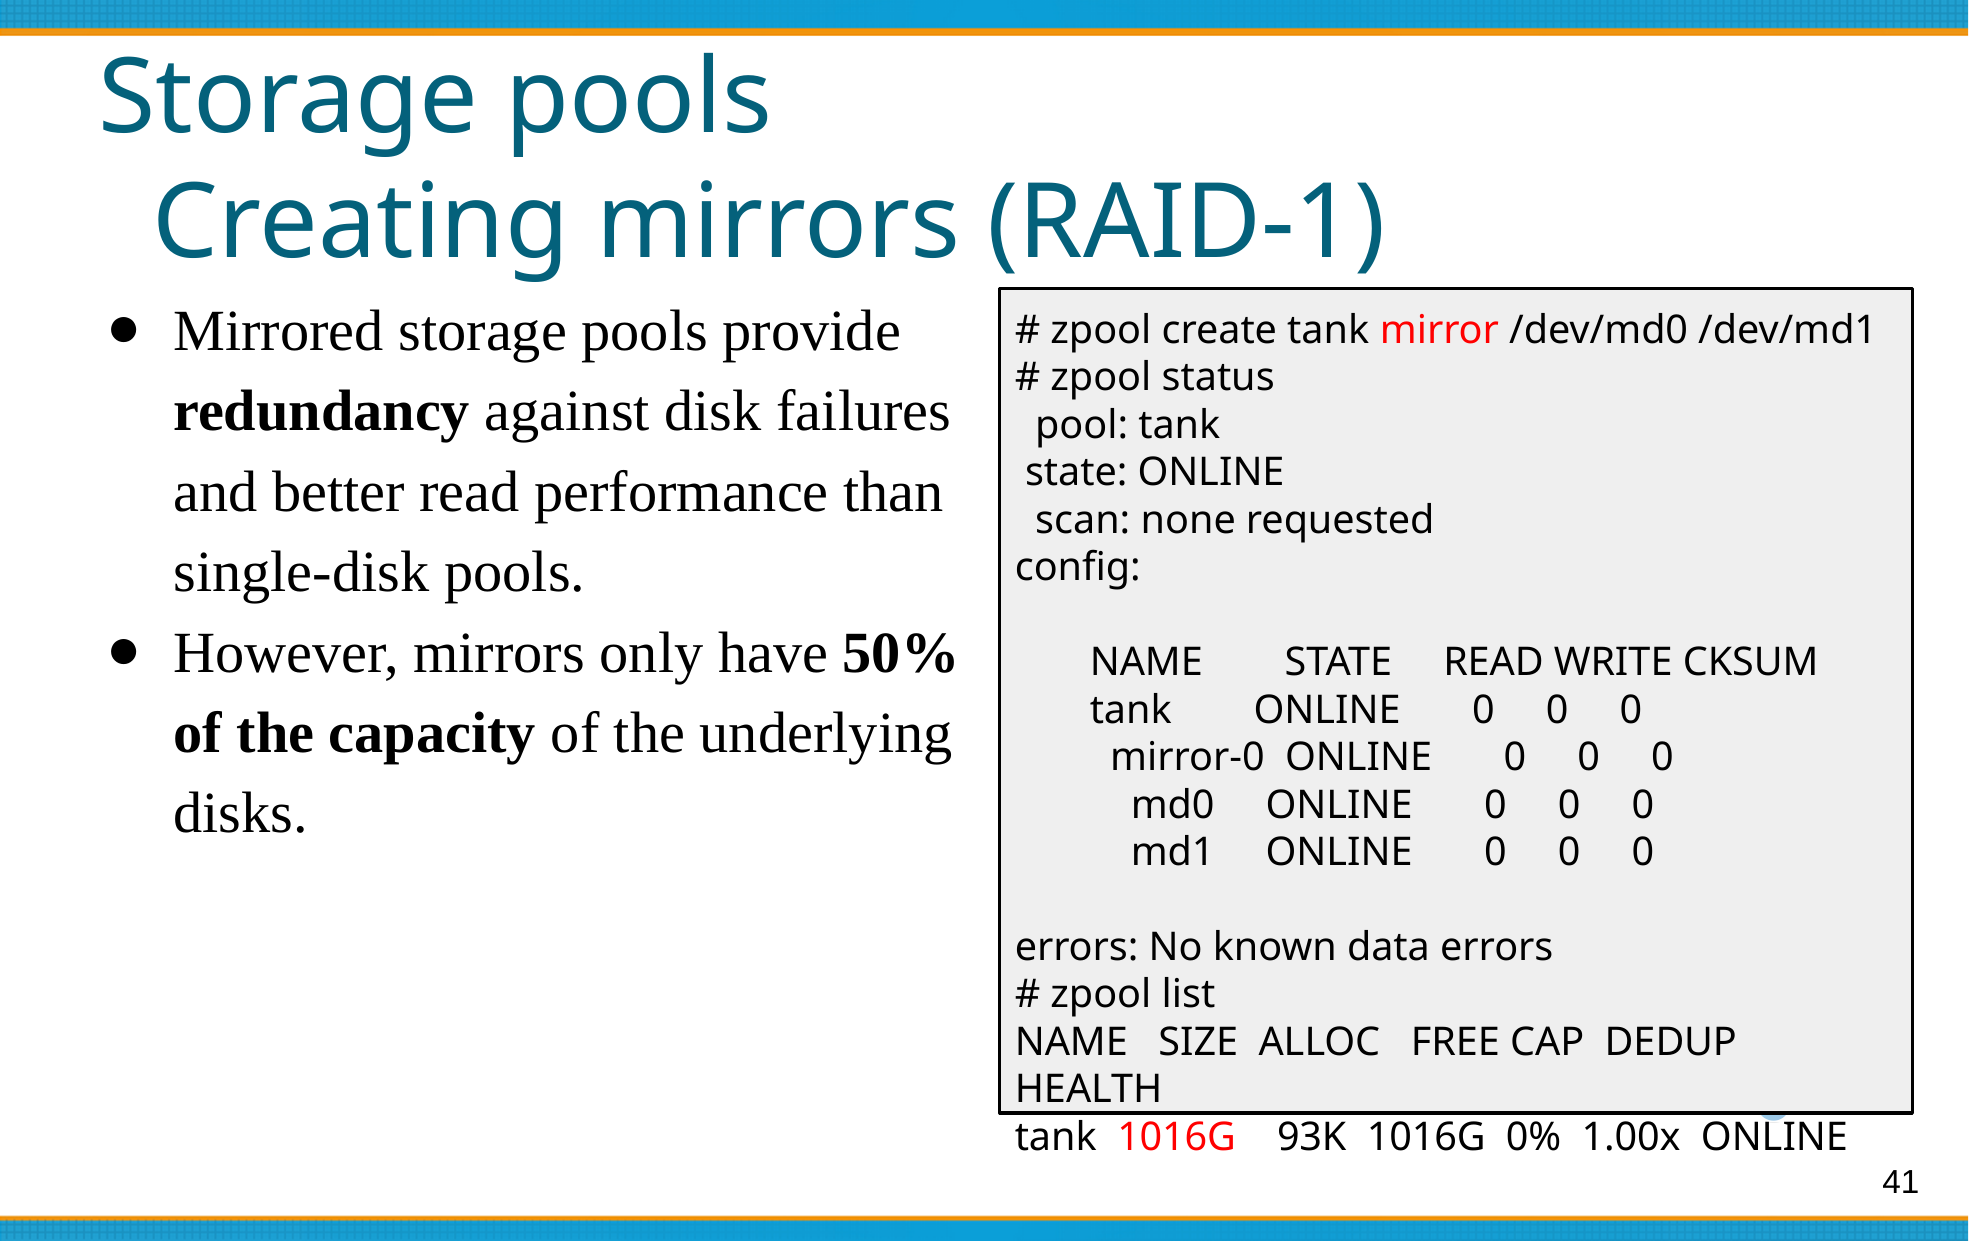

# Storage pools Creating mirrors (RAID-1)
Mirrored storage pools provide redundancy against disk failures and better read performance than single-disk pools.
However, mirrors only have 50% of the capacity of the underlying disks.
# zpool create tank mirror /dev/md0 /dev/md1
# zpool status
 pool: tank
 state: ONLINE
 scan: none requested
config:
	NAME STATE READ WRITE CKSUM
	tank ONLINE 0 0 0
	 mirror-0 ONLINE 0 0 0
	 md0 ONLINE 0 0 0
	 md1 ONLINE 0 0 0
errors: No known data errors
# zpool list
NAME SIZE ALLOC FREE CAP DEDUP HEALTH
tank 1016G 93K 1016G 0% 1.00x ONLINE